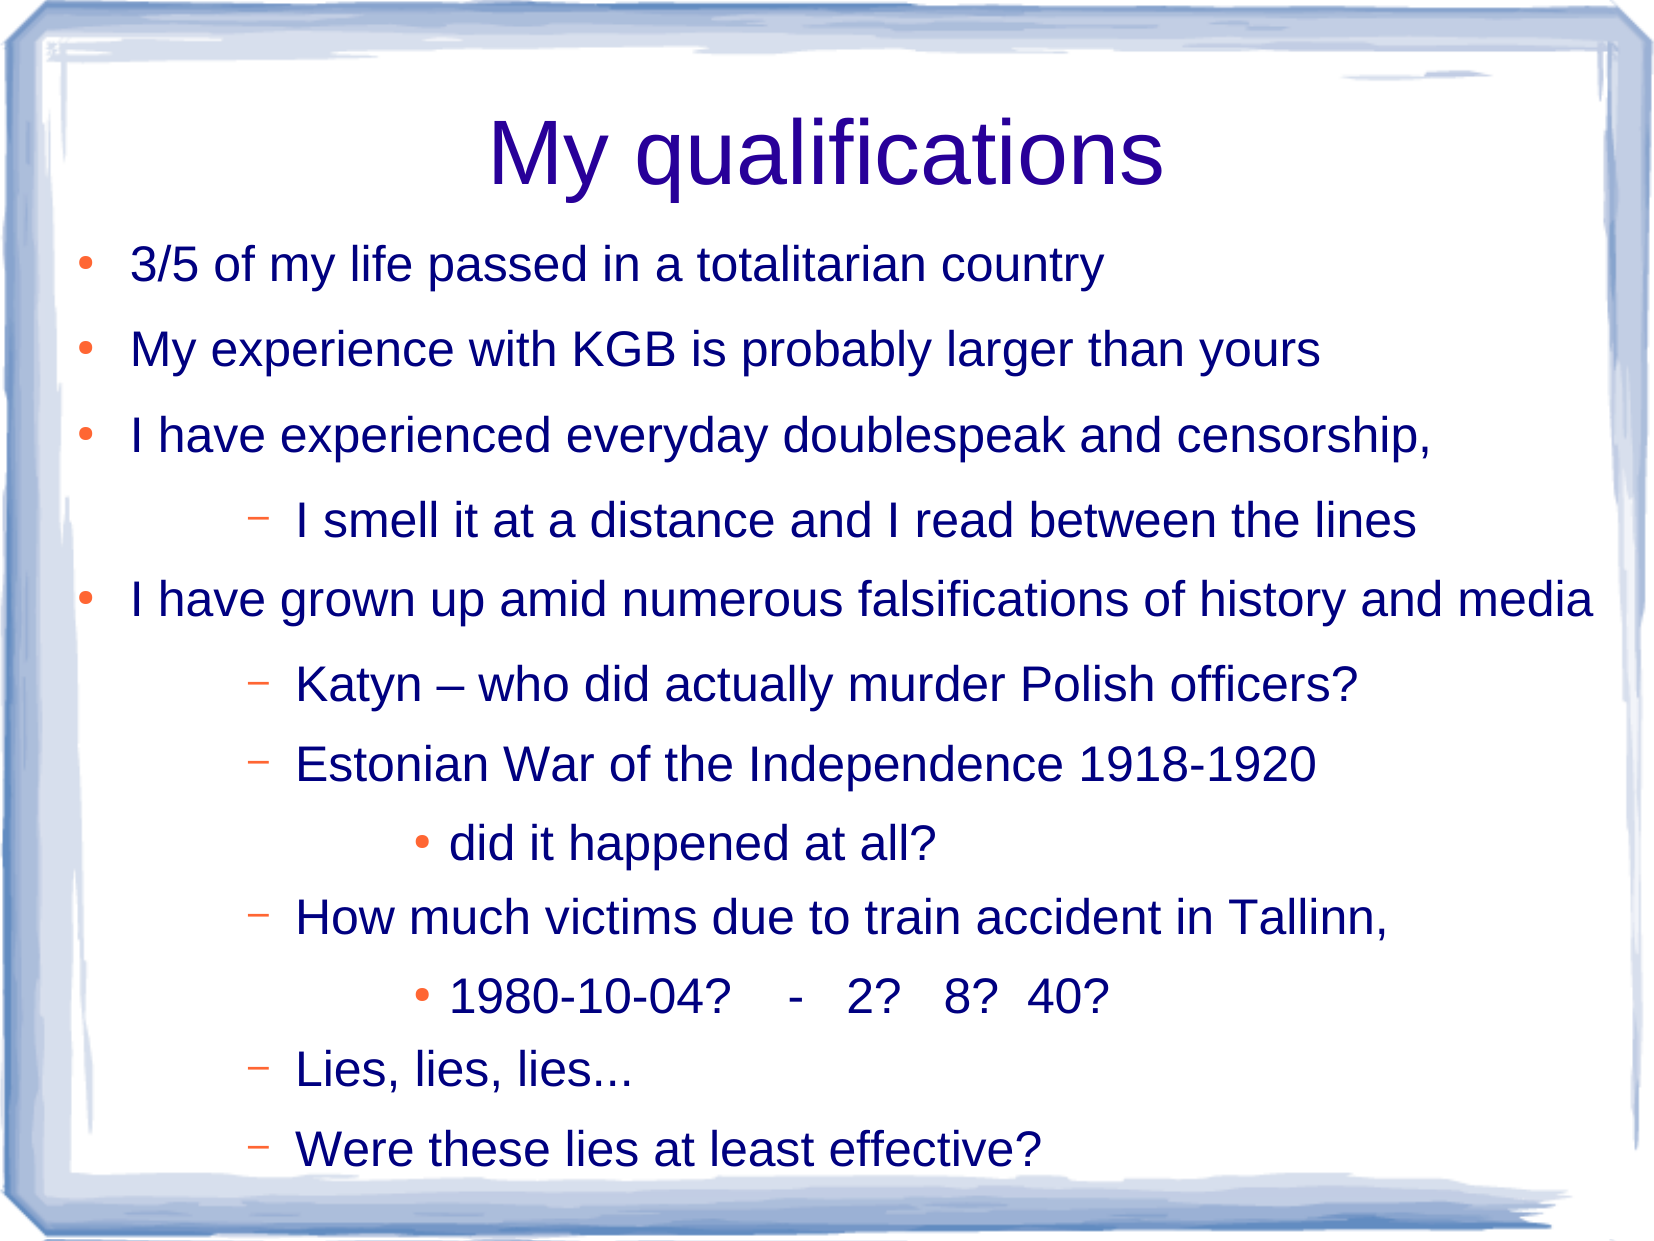

# My qualifications
3/5 of my life passed in a totalitarian country
My experience with KGB is probably larger than yours
I have experienced everyday doublespeak and censorship,
I smell it at a distance and I read between the lines
I have grown up amid numerous falsifications of history and media
Katyn – who did actually murder Polish officers?
Estonian War of the Independence 1918-1920
did it happened at all?
How much victims due to train accident in Tallinn,
1980-10-04? - 2? 8? 40?
Lies, lies, lies...
Were these lies at least effective?